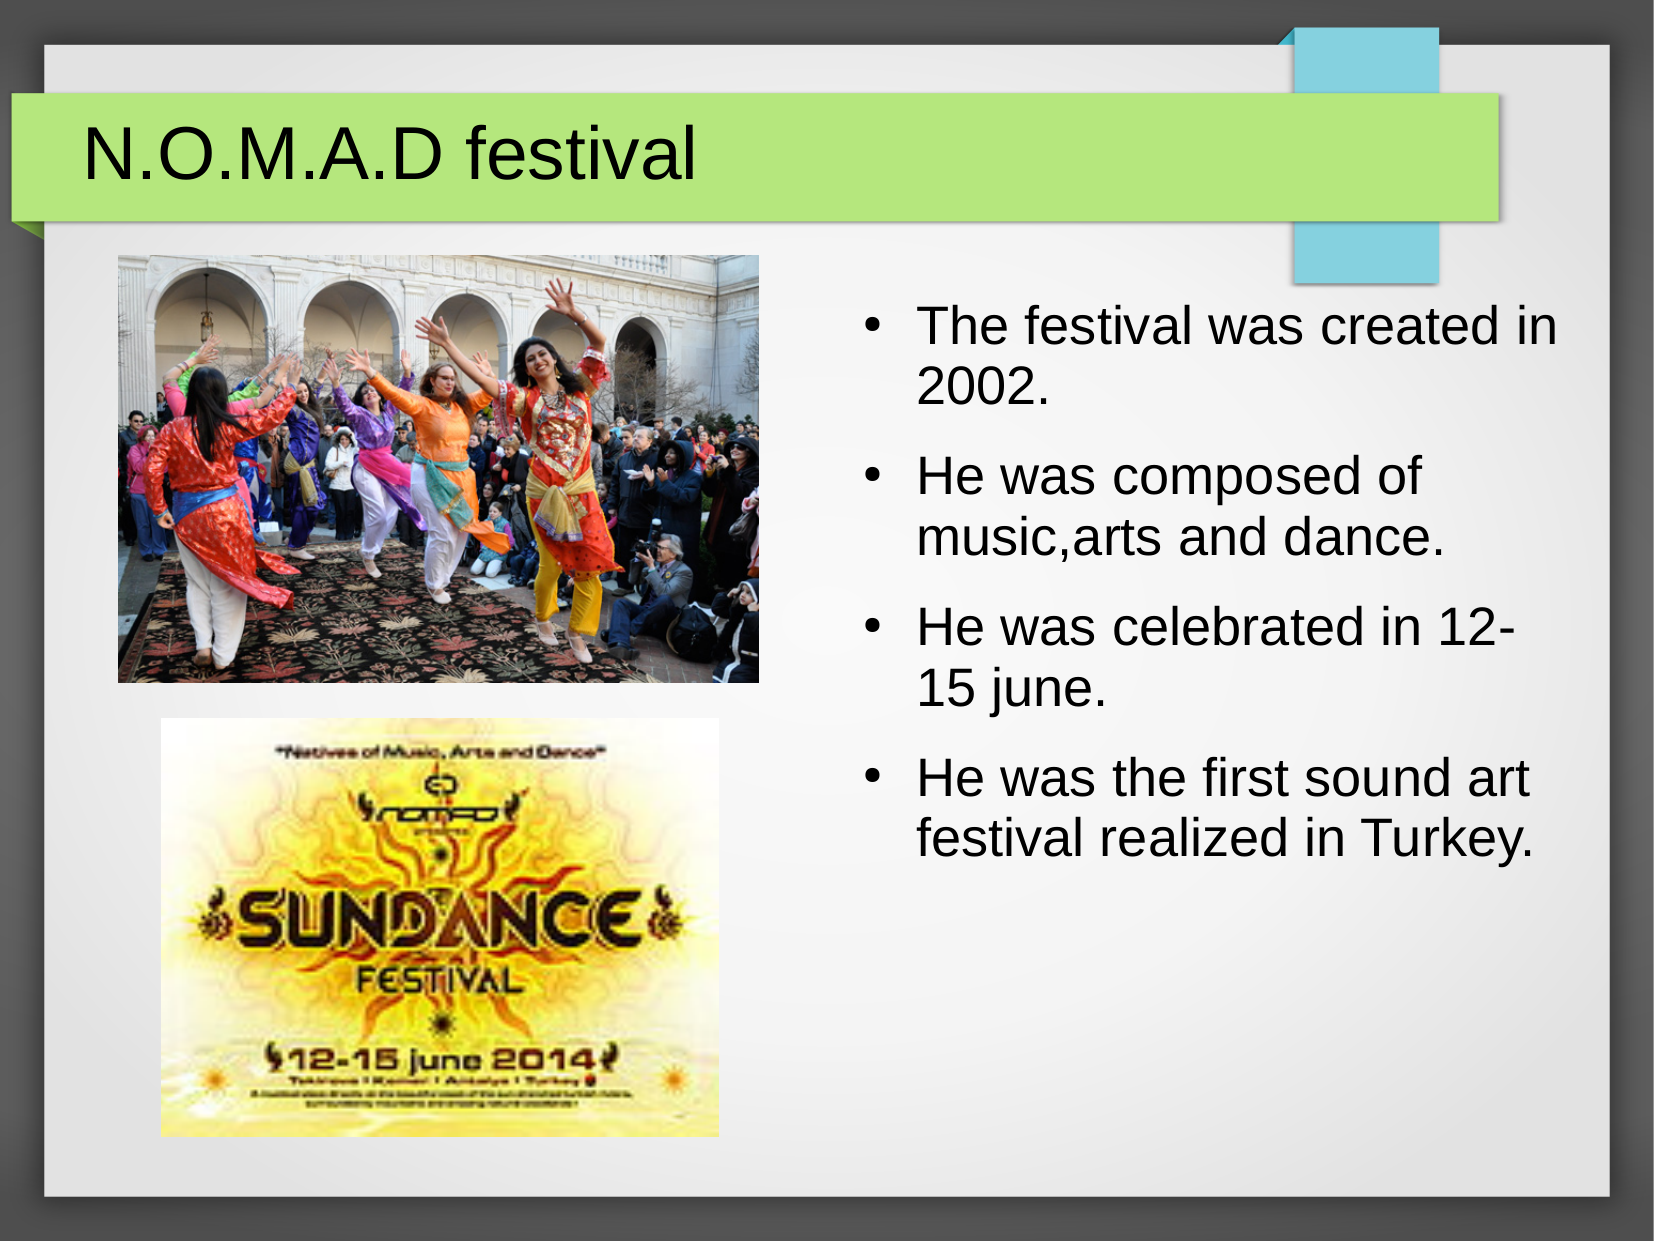

# N.O.M.A.D festival
The festival was created in 2002.
He was composed of music,arts and dance.
He was celebrated in 12-15 june.
He was the first sound art festival realized in Turkey.